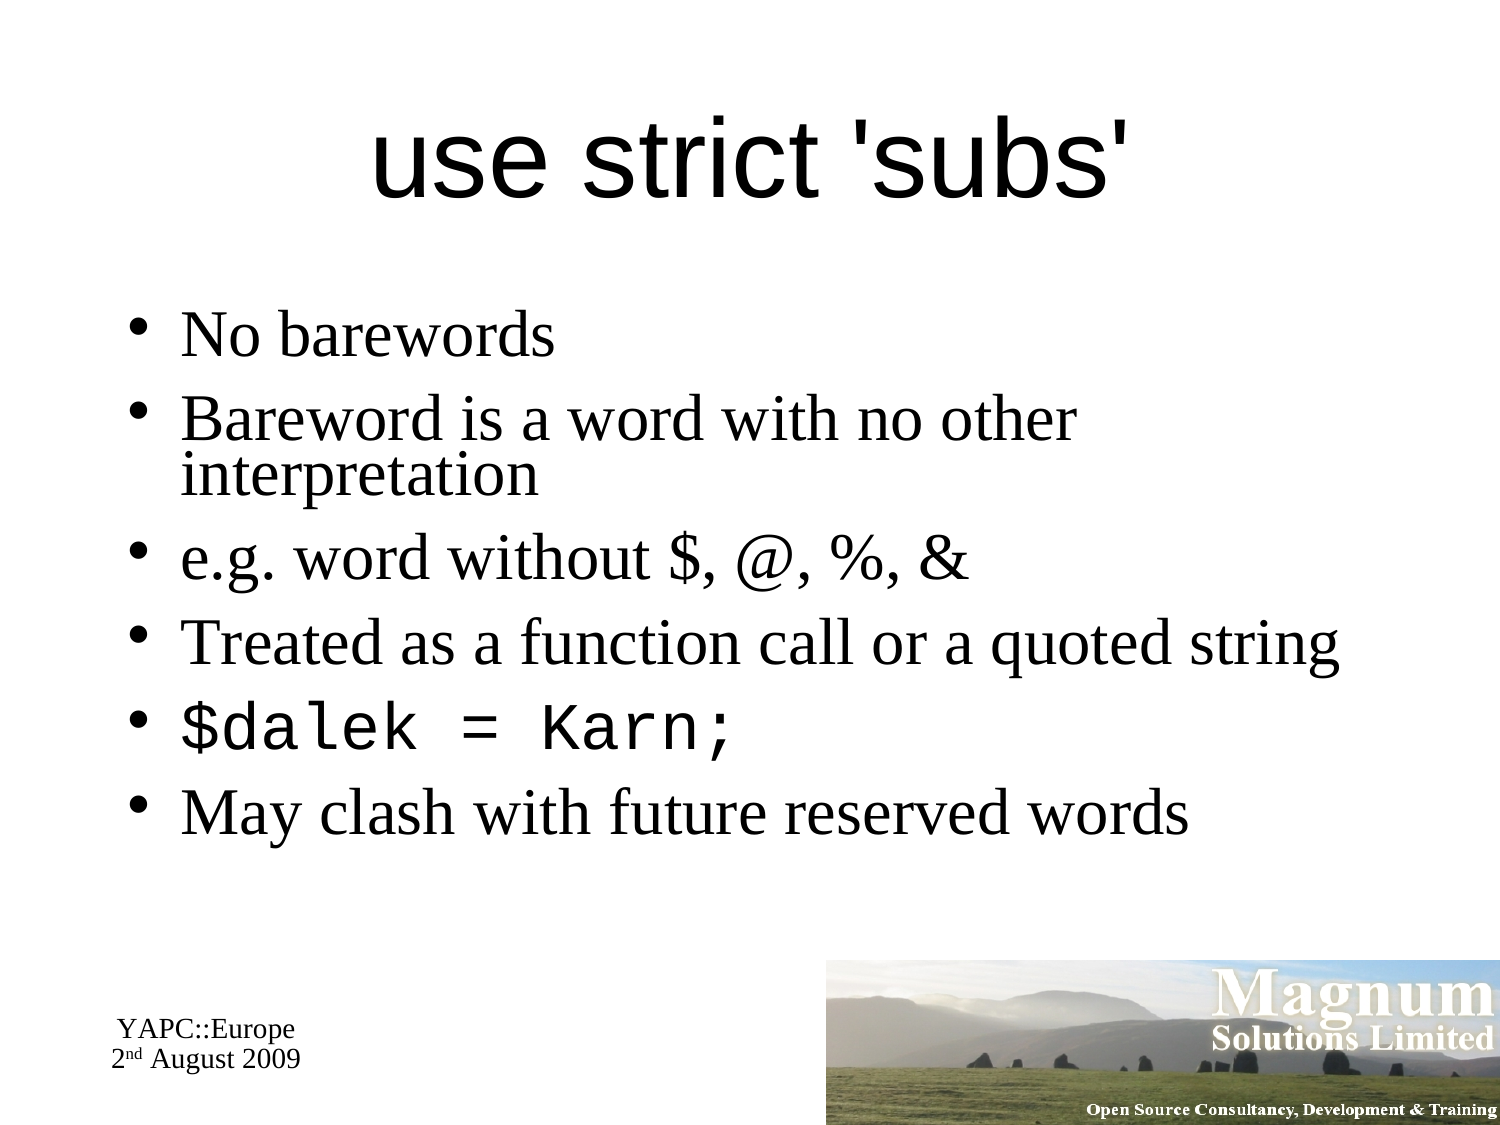

# use strict 'subs'
No barewords
Bareword is a word with no other interpretation
e.g. word without $, @, %, &
Treated as a function call or a quoted string
$dalek = Karn;
May clash with future reserved words
20